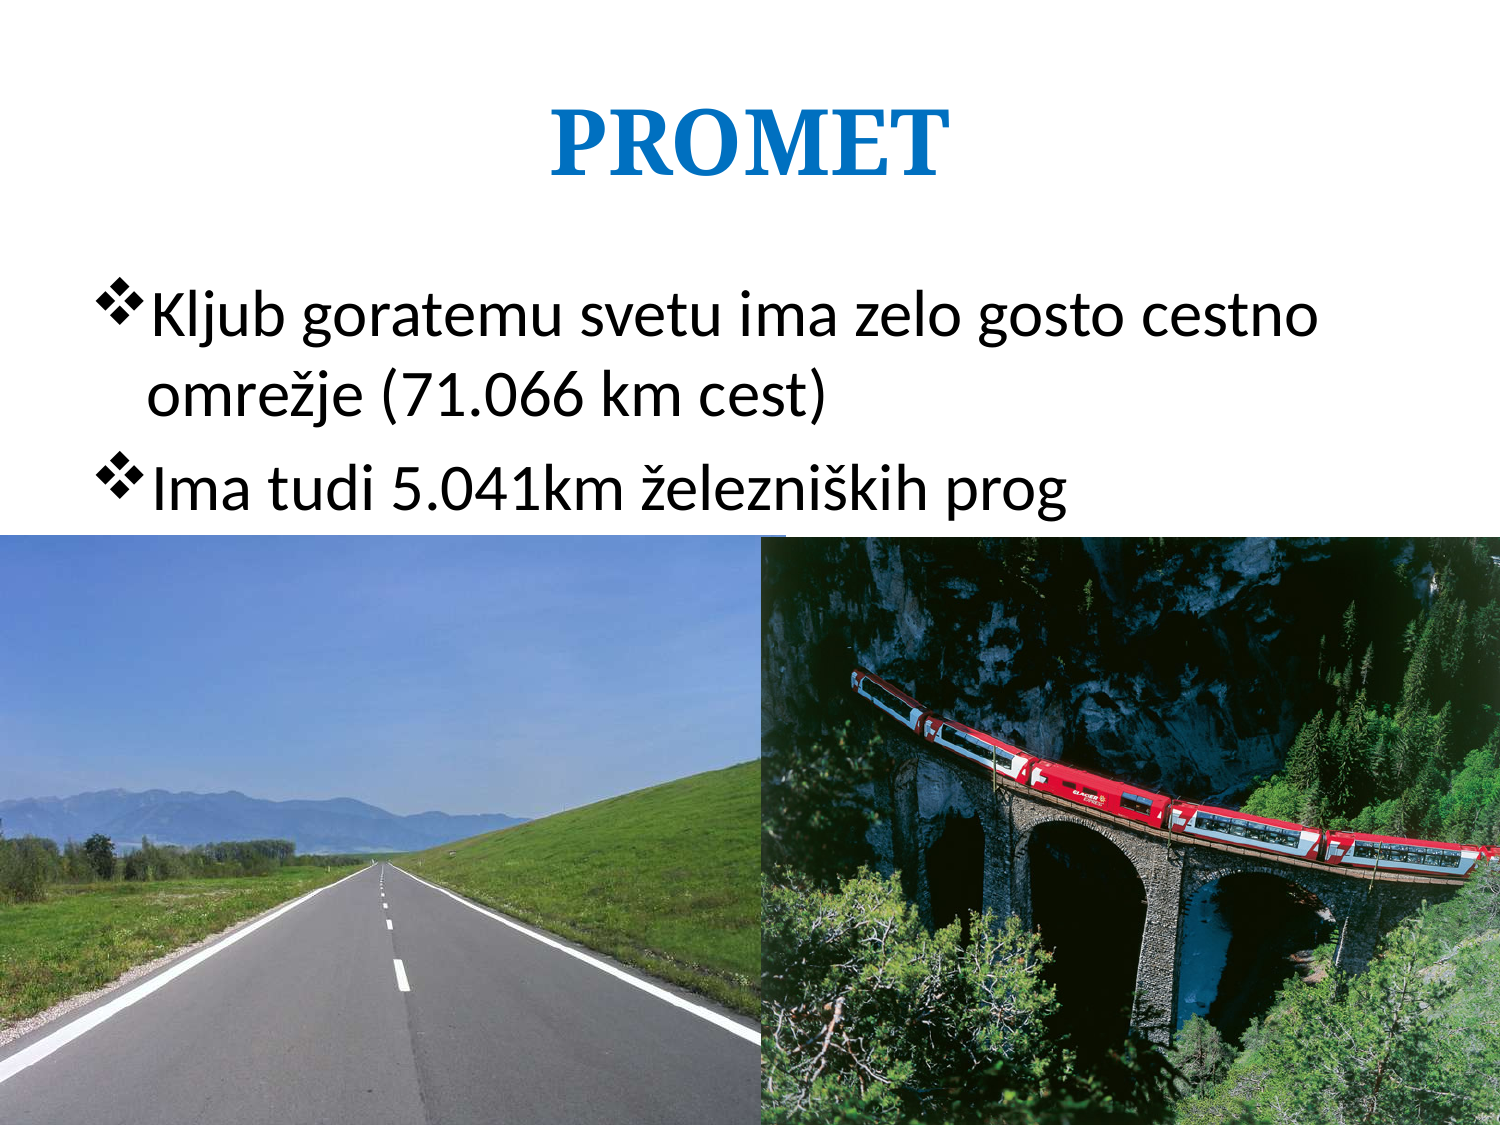

# PROMET
Kljub goratemu svetu ima zelo gosto cestno omrežje (71.066 km cest)
Ima tudi 5.041km železniških prog